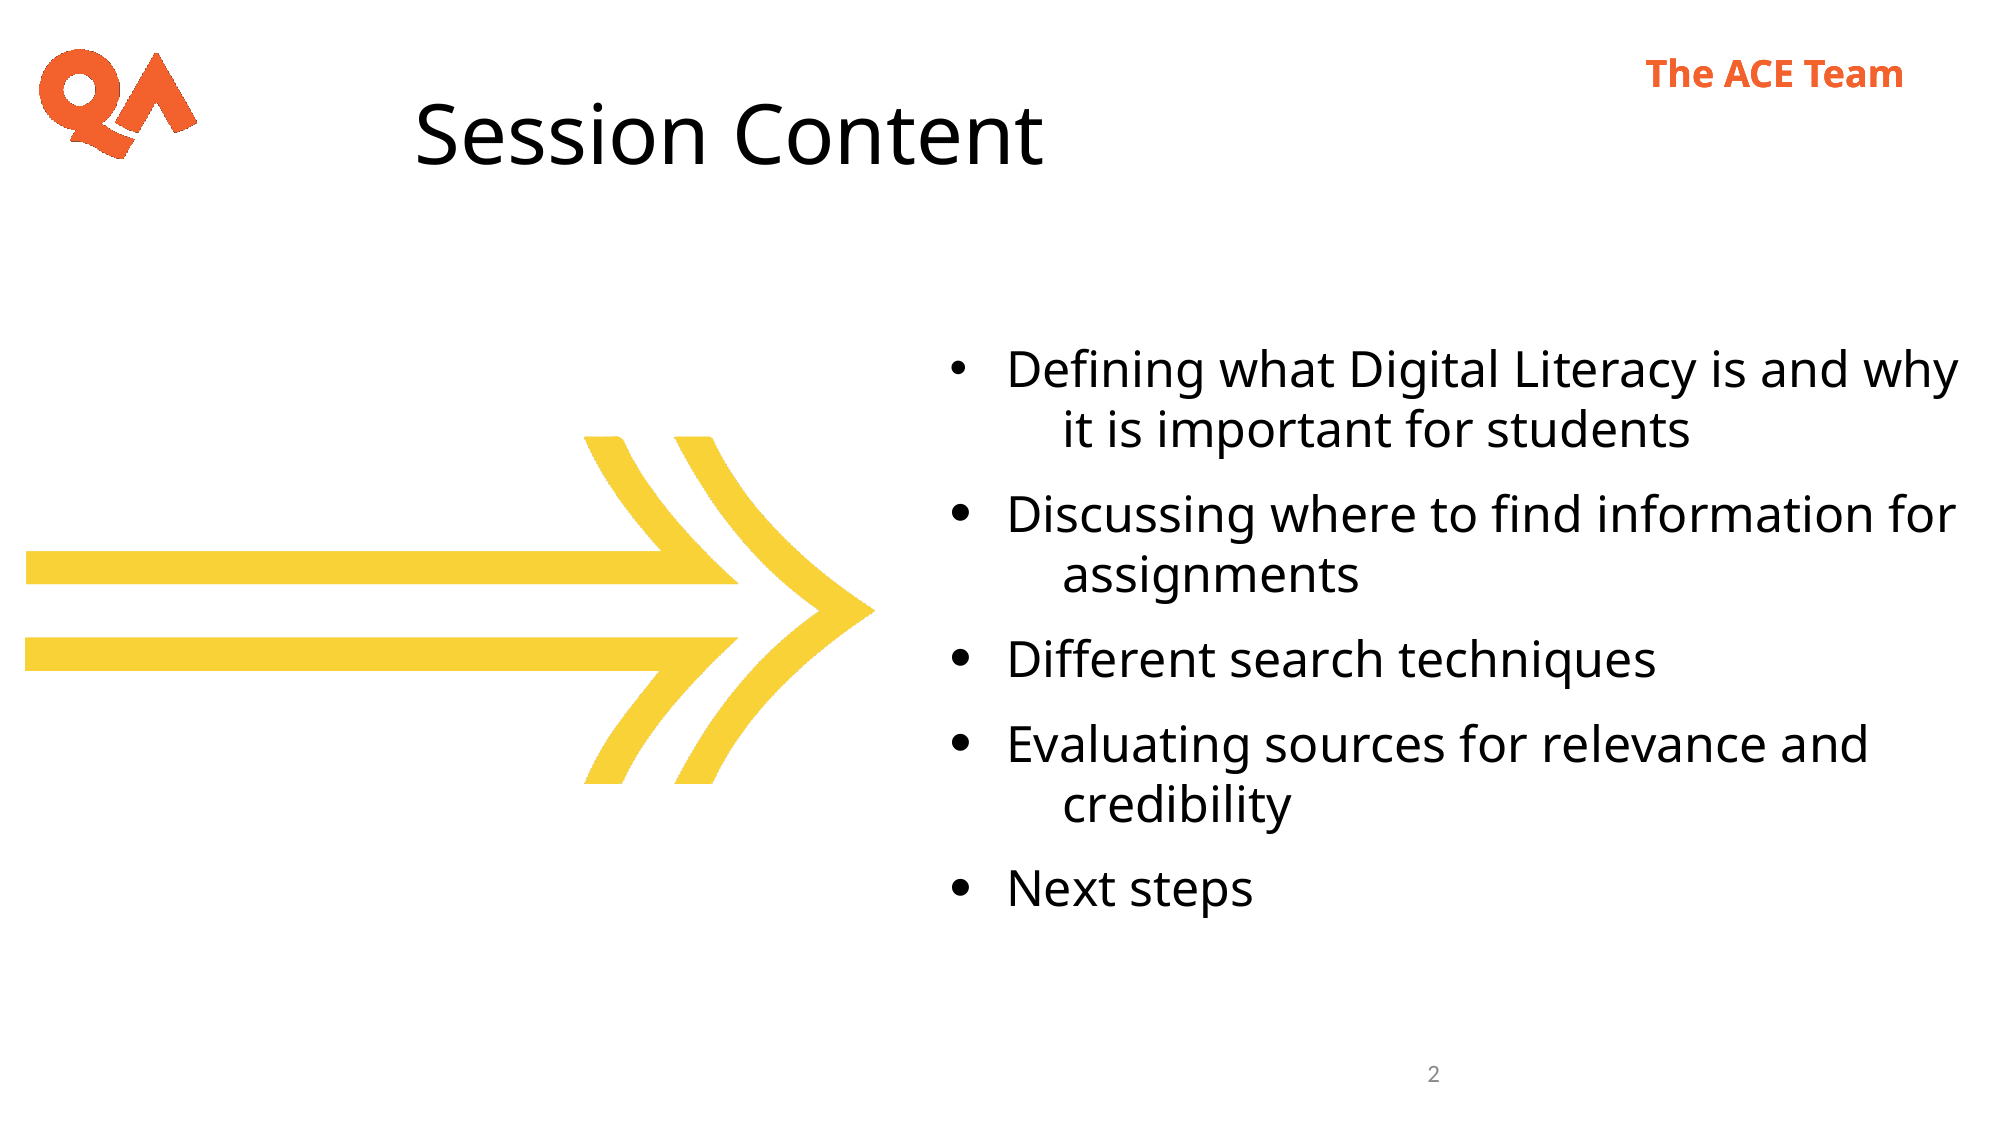

Session Content
The ACE Team
Defining what Digital Literacy is and why it is important for students
Discussing where to find information for assignments
Different search techniques
Evaluating sources for relevance and credibility
Next steps